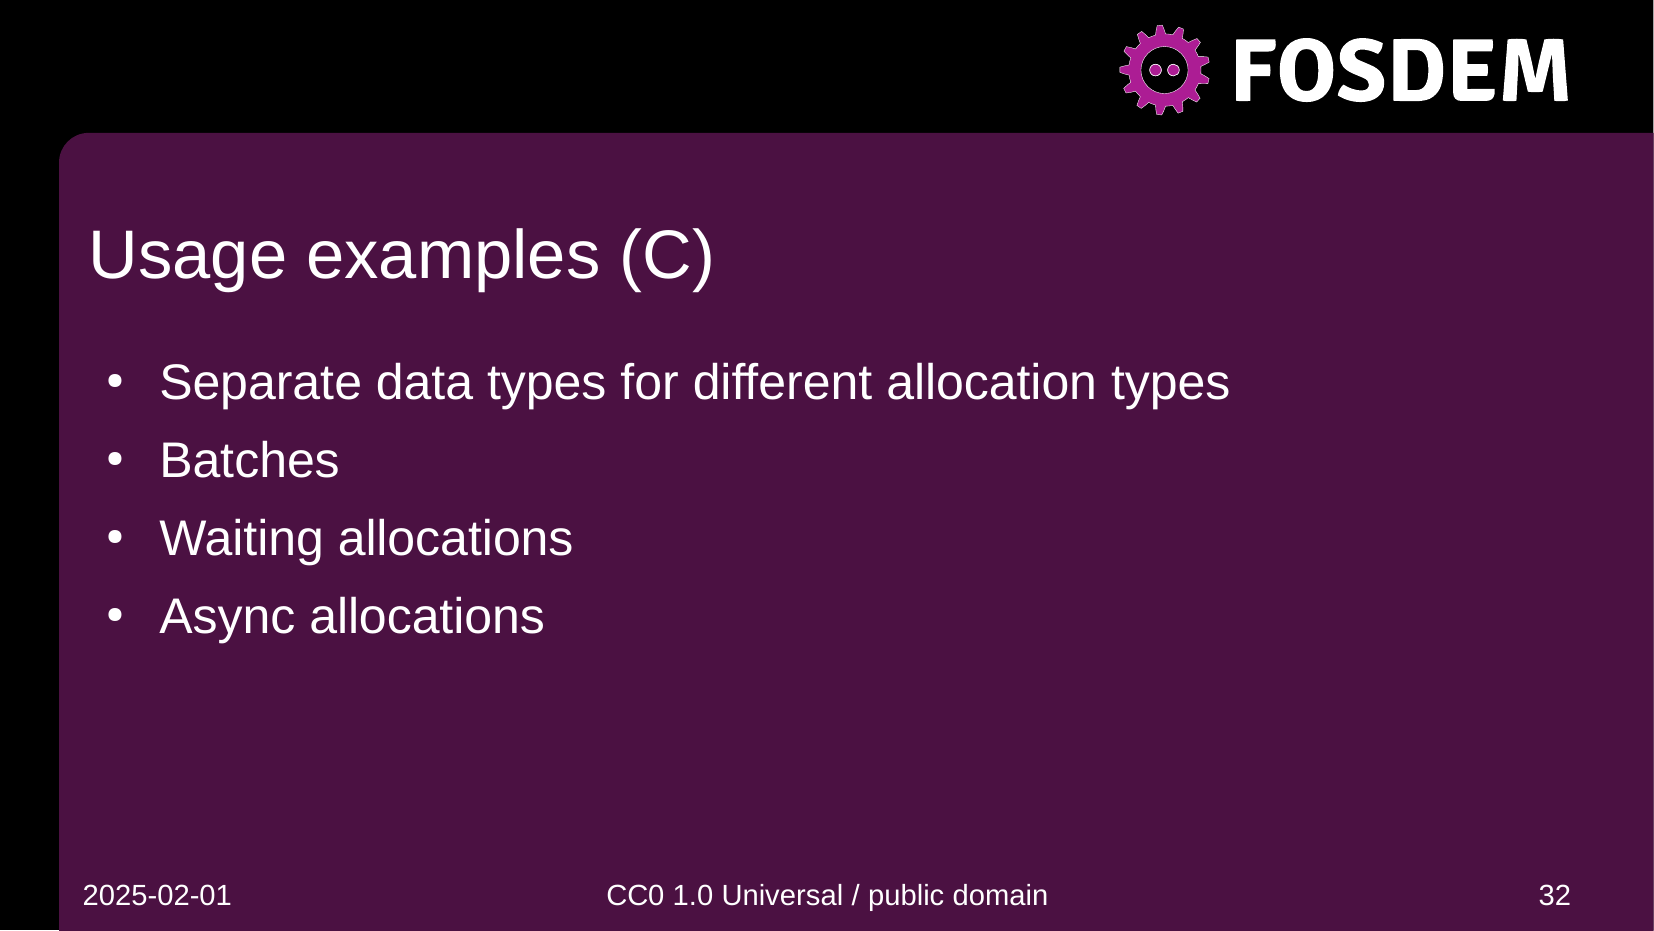

# Usage examples (C)
Separate data types for different allocation types
Batches
Waiting allocations
Async allocations